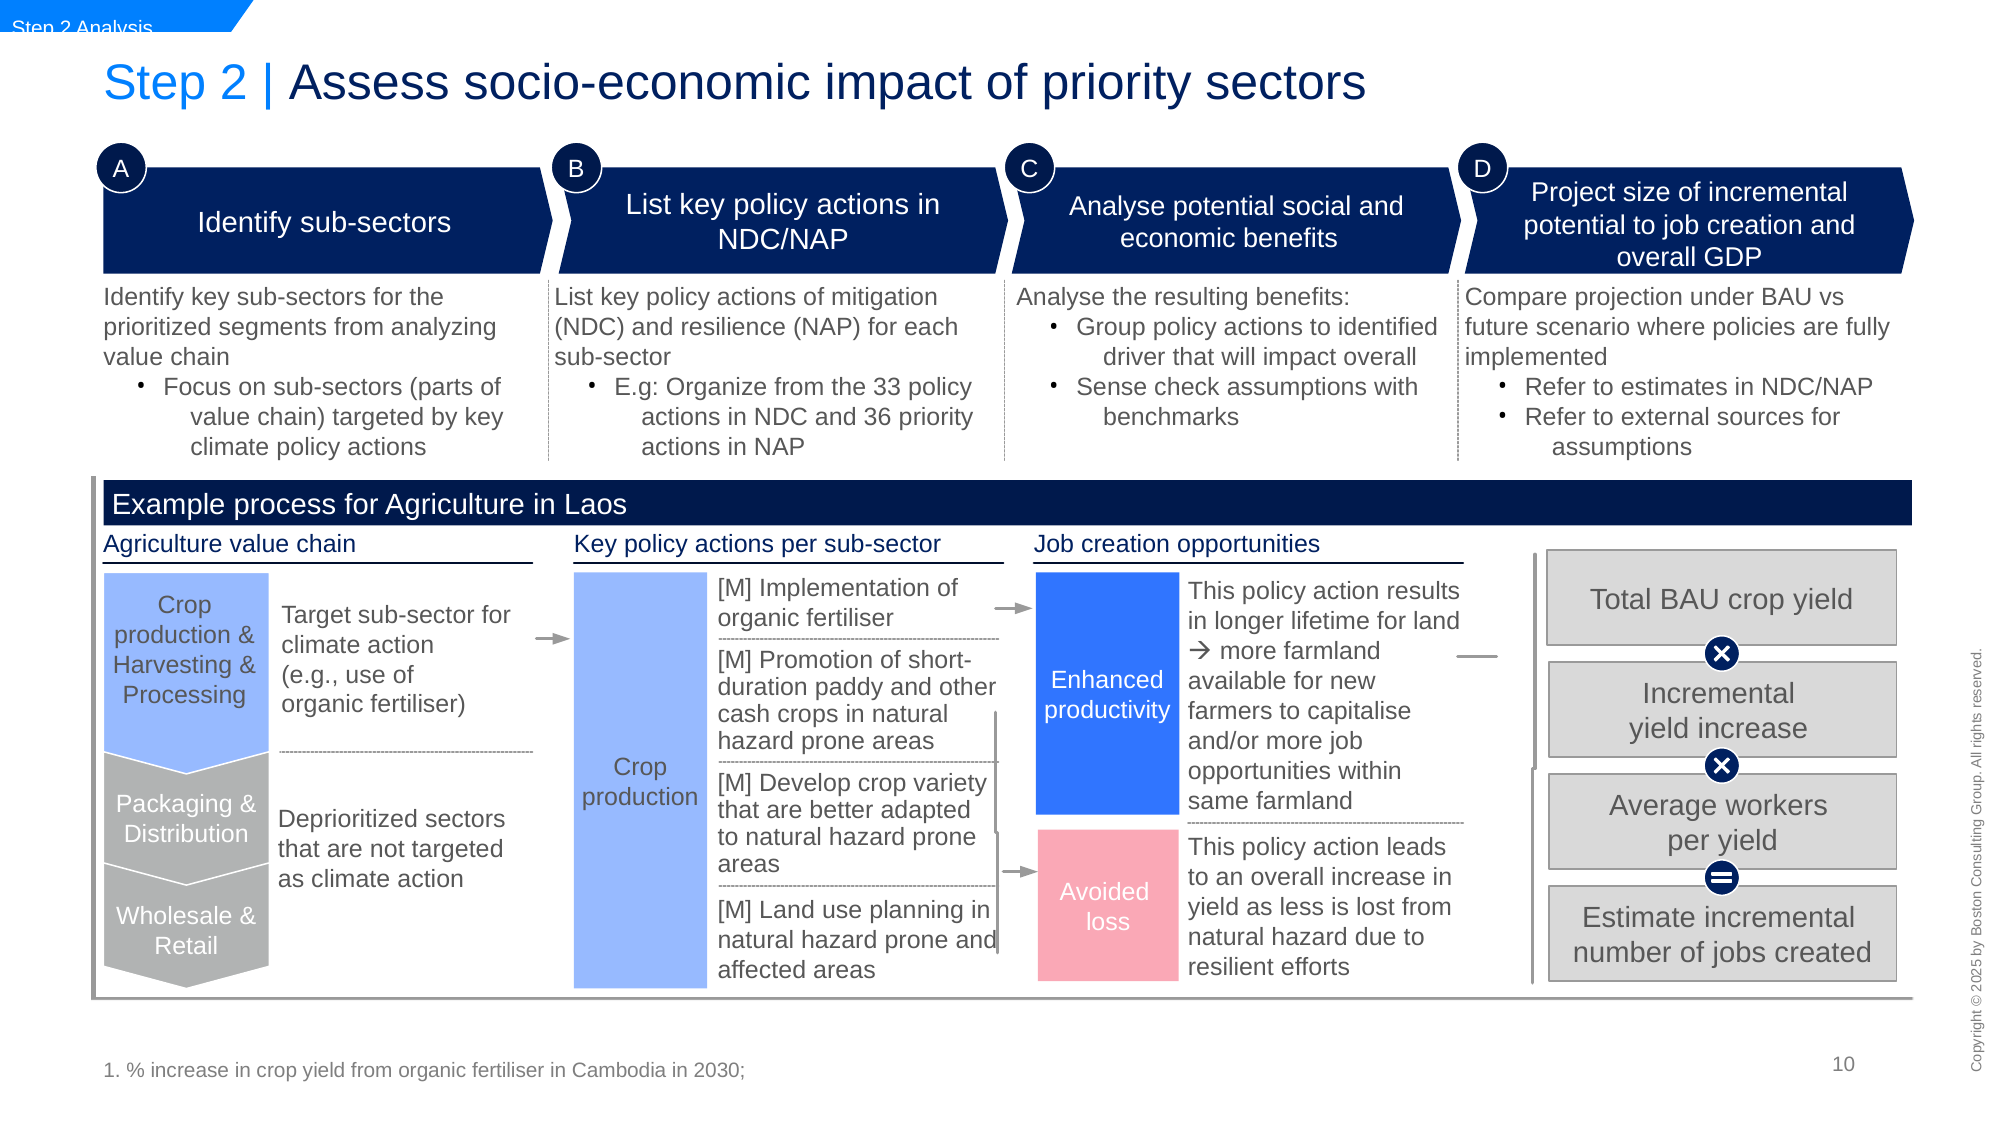

Step 2 Analysis
# Step 2 | Assess socio-economic impact of priority sectors
A
B
C
D
Identify sub-sectors
List key policy actions in NDC/NAP
Analyse potential social and economic benefits
Project size of incremental potential to job creation and overall GDP
Identify key sub-sectors for the prioritized segments from analyzing value chain
Focus on sub-sectors (parts of value chain) targeted by key climate policy actions
List key policy actions of mitigation (NDC) and resilience (NAP) for each sub-sector
E.g: Organize from the 33 policy actions in NDC and 36 priority actions in NAP
Analyse the resulting benefits:
Group policy actions to identified driver that will impact overall
Sense check assumptions with benchmarks
Compare projection under BAU vs future scenario where policies are fully implemented
Refer to estimates in NDC/NAP
Refer to external sources for assumptions
 Example process for Agriculture in Laos
Agriculture value chain
Key policy actions per sub-sector
Job creation opportunities
Total BAU crop yield
[M] Implementation of
organic fertiliser
Crop production
Enhanced productivity
This policy action results in longer lifetime for land  more farmland available for new farmers to capitalise and/or more job opportunities within same farmland
Crop production & Harvesting & Processing
Target sub-sector for climate action
(e.g., use of
organic fertiliser)
[M] Promotion of short-duration paddy and other cash crops in natural hazard prone areas
Incremental
yield increase
[M] Develop crop variety that are better adapted to natural hazard prone areas
Average workers
per yield
Packaging & Distribution
Deprioritized sectors that are not targeted as climate action
Avoided
loss
This policy action leads to an overall increase in yield as less is lost from natural hazard due to resilient efforts
Estimate incremental
number of jobs created
[M] Land use planning in natural hazard prone and affected areas
Wholesale & Retail
1. % increase in crop yield from organic fertiliser in Cambodia in 2030;